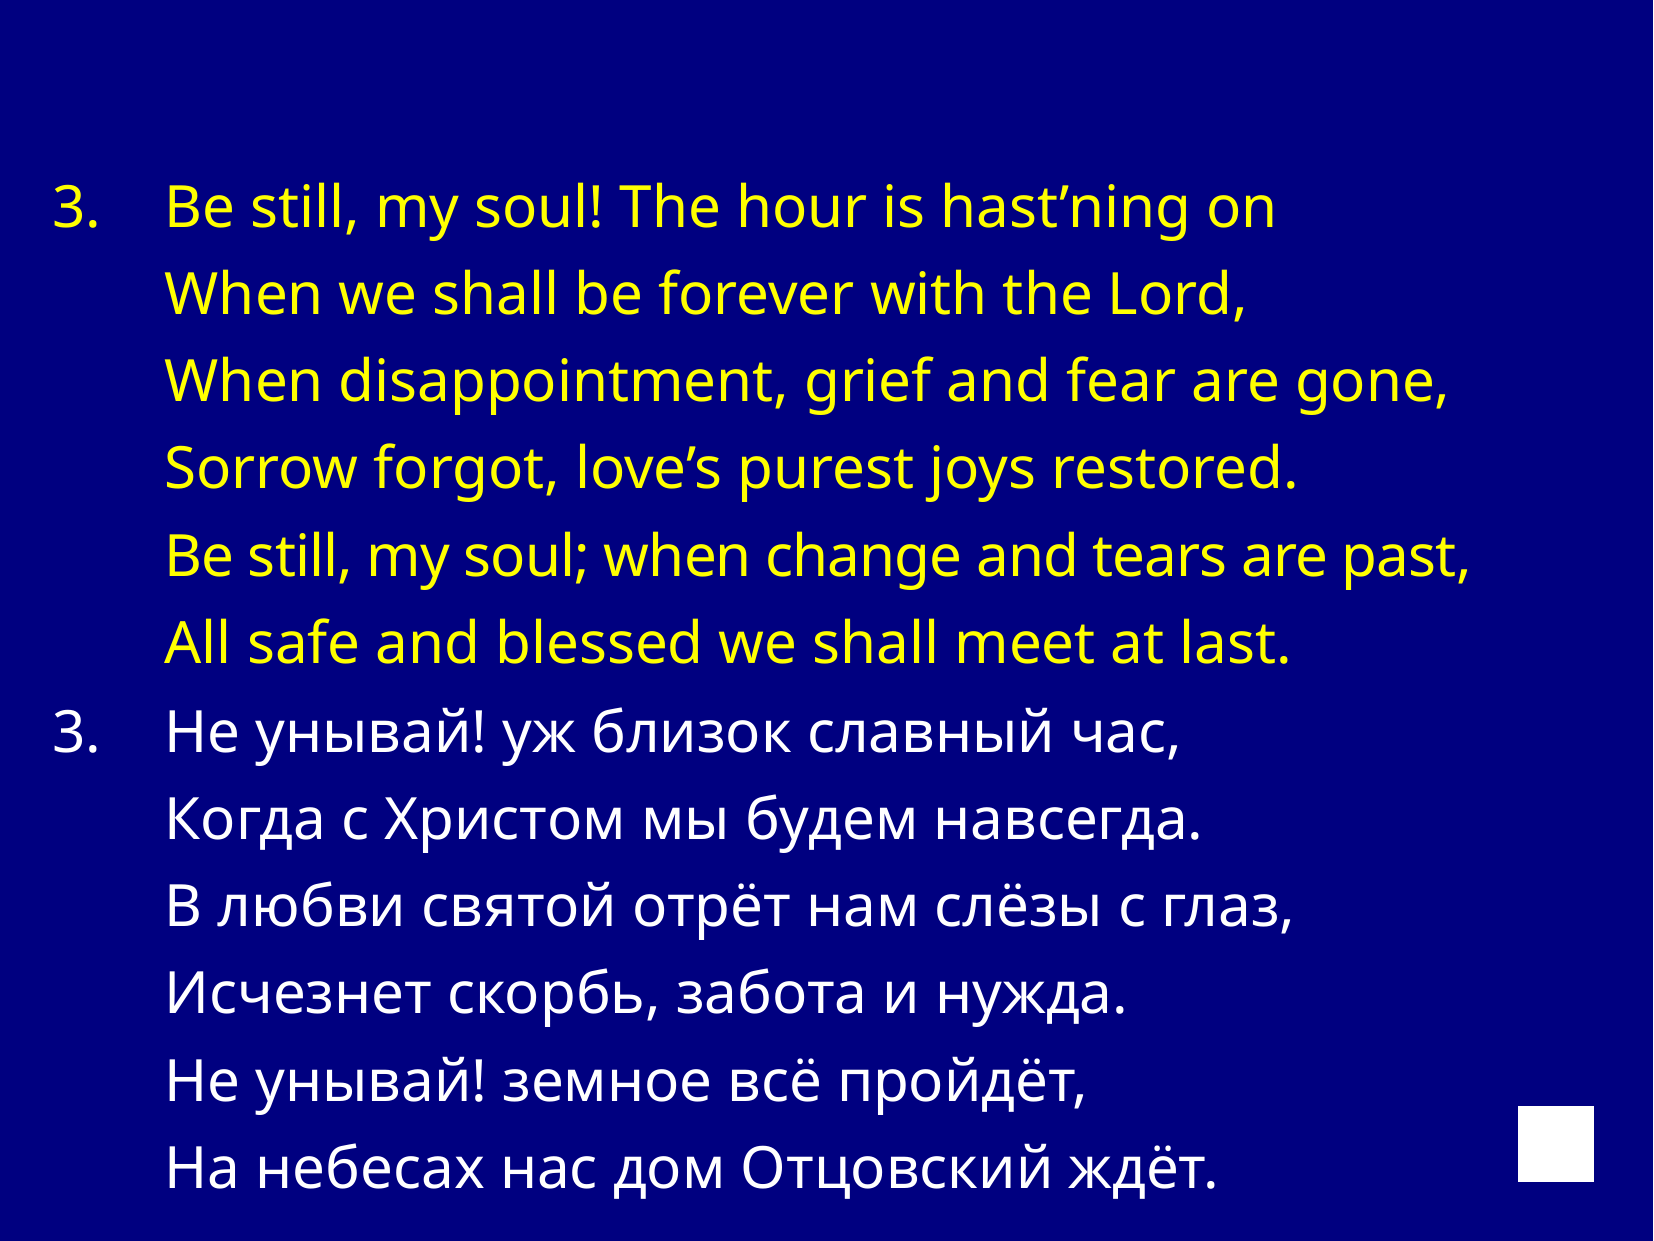

3.	Be still, my soul! The hour is hast’ning on
	When we shall be forever with the Lord,
	When disappointment, grief and fear are gone,
	Sorrow forgot, love’s purest joys restored.
	Be still, my soul; when change and tears are past,
	All safe and blessed we shall meet at last.
3.	Не унывай! уж близок славный час,
	Когда с Христом мы будем навсегда.
	В любви святой отрёт нам слёзы с глаз,
	Исчезнет скорбь, забота и нужда.
	Не унывай! земное всё пройдёт,
	На небесах нас дом Отцовский ждёт.